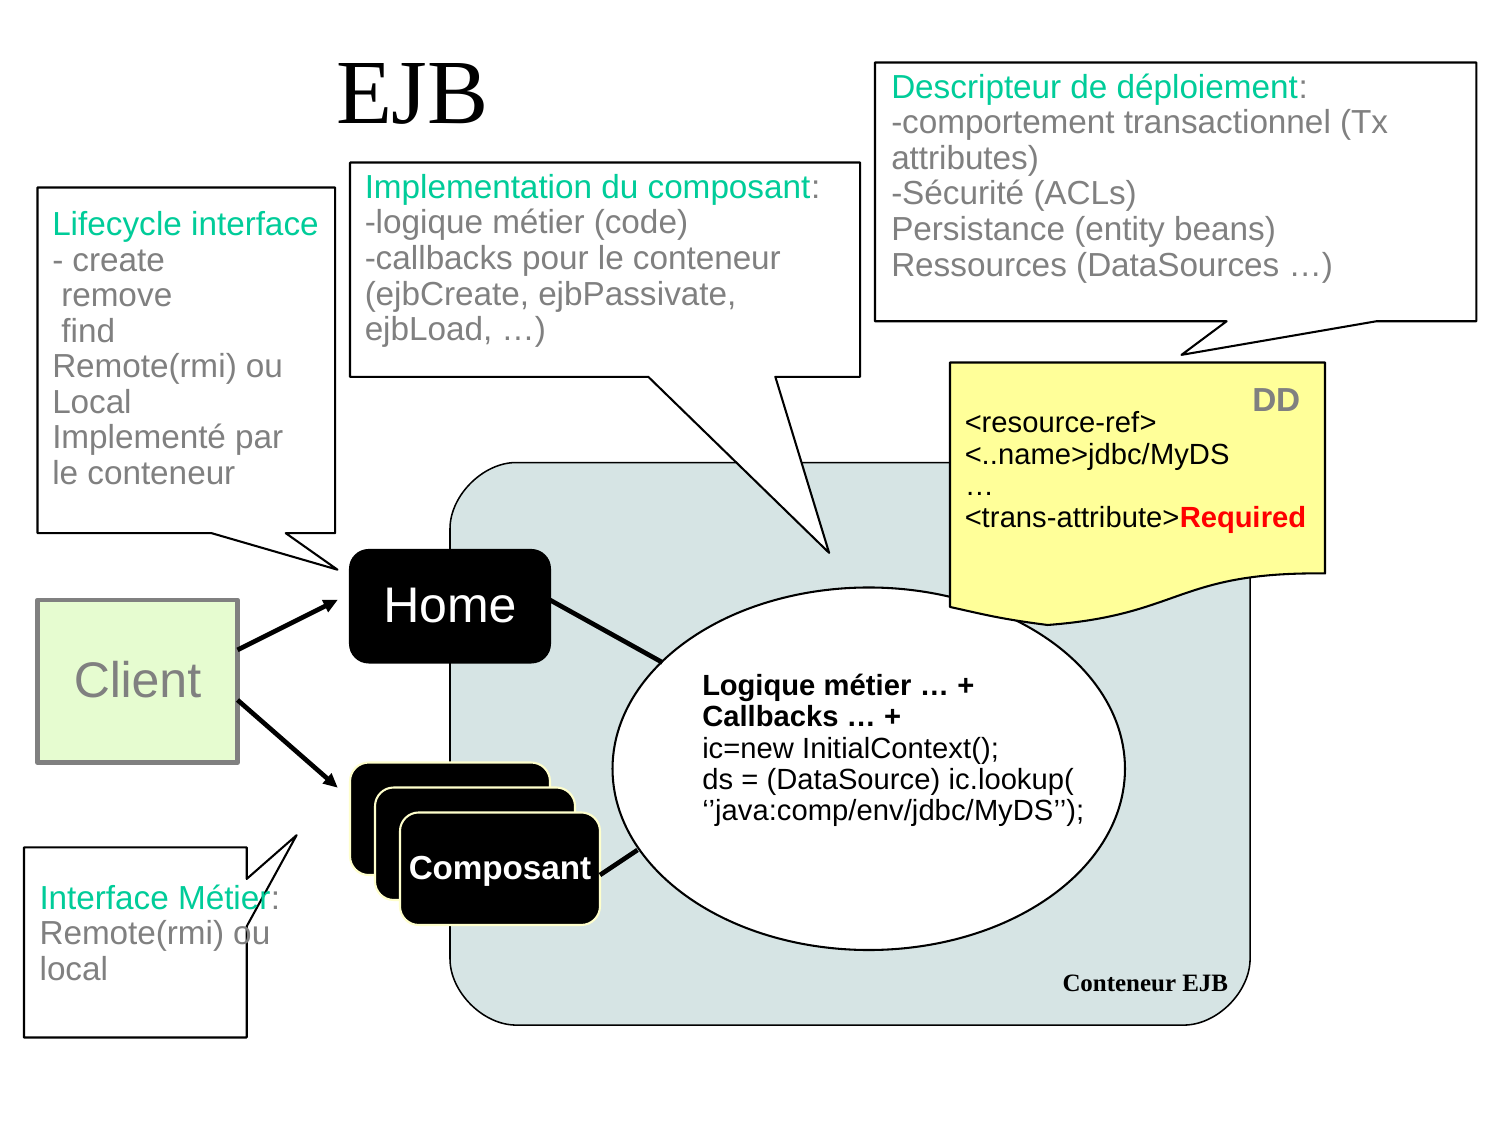

# EJB
Descripteur de déploiement:
-comportement transactionnel (Tx attributes)
-Sécurité (ACLs)
Persistance (entity beans)
Ressources (DataSources …)
Implementation du composant:
-logique métier (code)
-callbacks pour le conteneur
(ejbCreate, ejbPassivate,
ejbLoad, …)
Lifecycle interface
- create
 remove
 find
Remote(rmi) ou
Local
Implementé par
le conteneur
DD
<resource-ref>
<..name>jdbc/MyDS
…
<trans-attribute>Required
Home
Client
Logique métier … +
Callbacks … +
ic=new InitialContext();
ds = (DataSource) ic.lookup(
‘’java:comp/env/jdbc/MyDS’’);
Composant
Interface Métier:
Remote(rmi) ou
local
Conteneur EJB